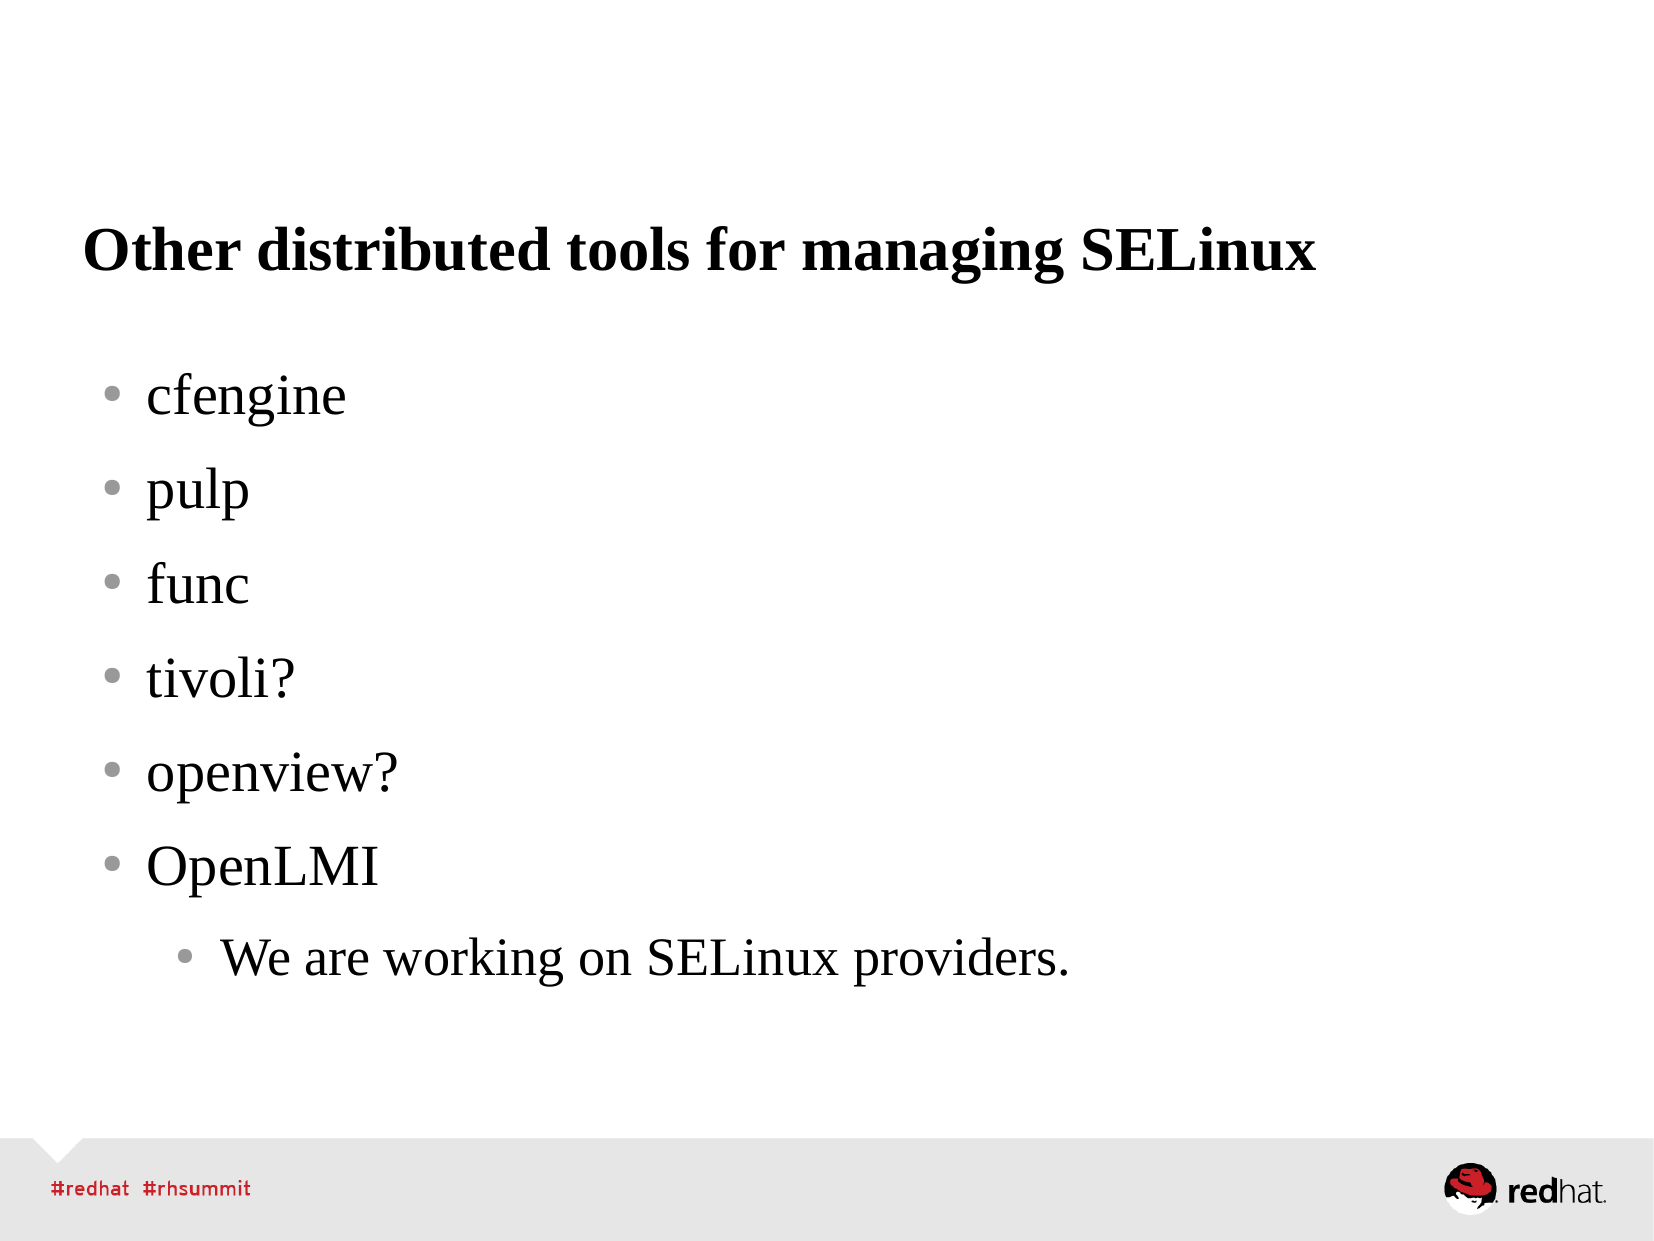

# Other distributed tools for managing SELinux
cfengine
pulp
func
tivoli?
openview?
OpenLMI
We are working on SELinux providers.